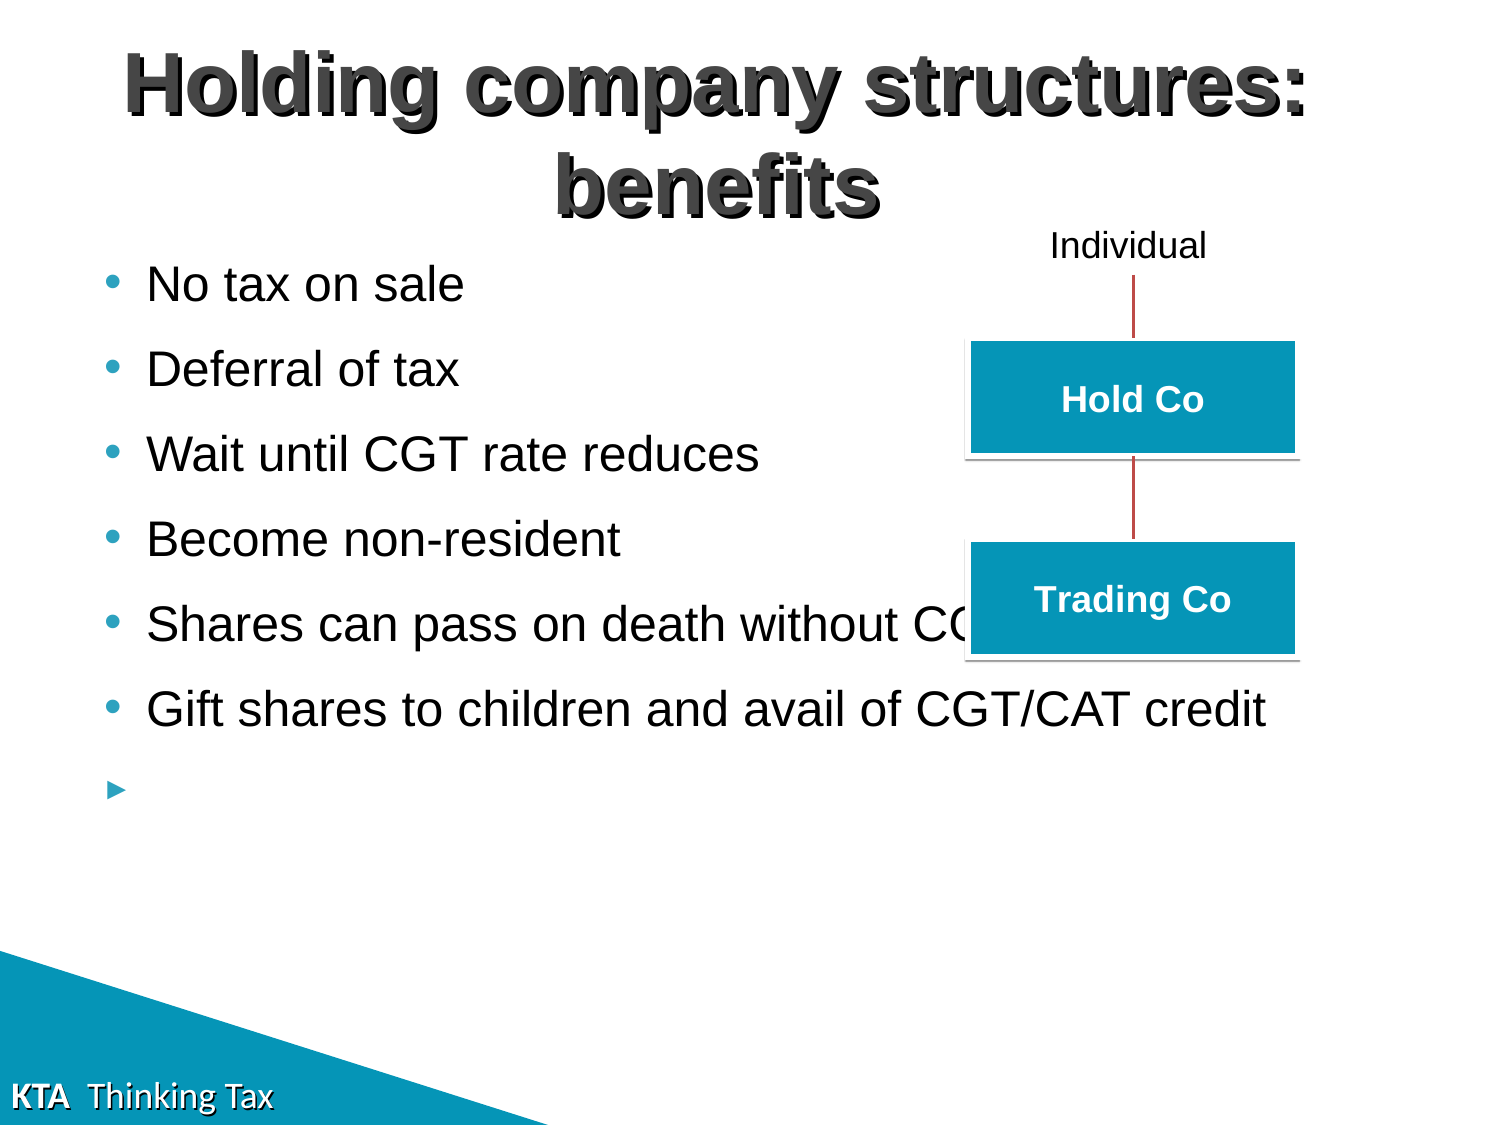

# Holding company structures: benefits
Individual
No tax on sale
Deferral of tax
Wait until CGT rate reduces
Become non-resident
Shares can pass on death without CGT
Gift shares to children and avail of CGT/CAT credit
Hold Co
Trading Co